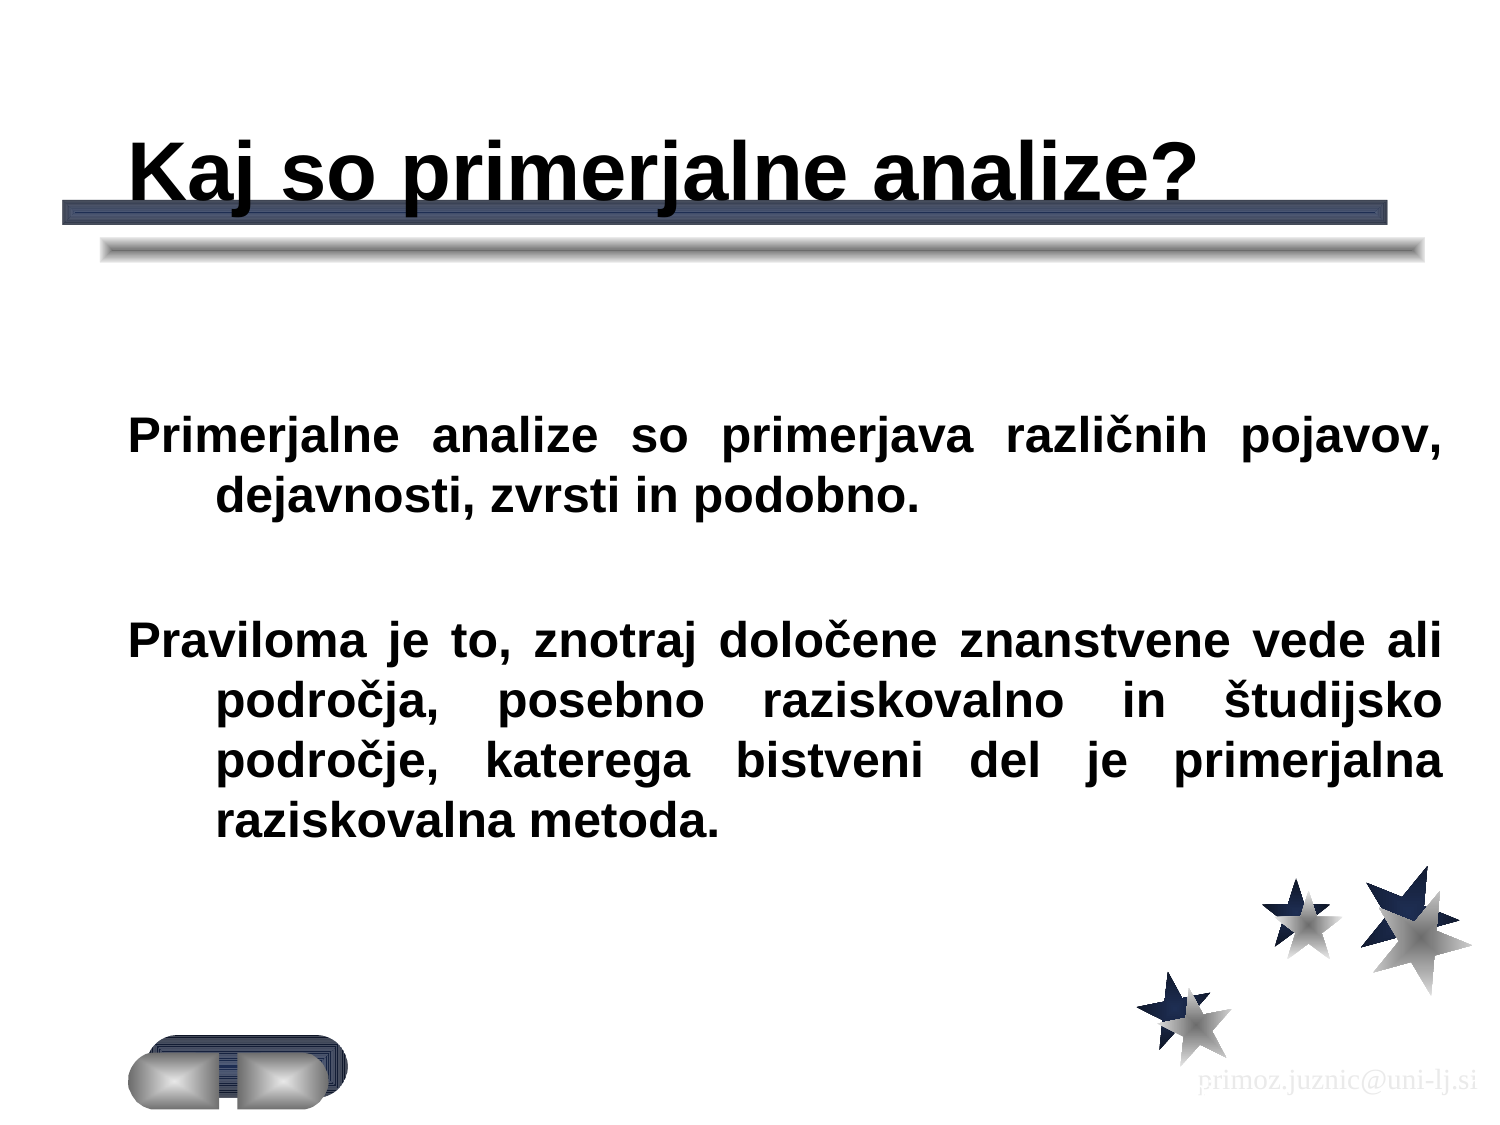

# Kaj so primerjalne analize?
Primerjalne analize so primerjava različnih pojavov, dejavnosti, zvrsti in podobno.
Praviloma je to, znotraj določene znanstvene vede ali področja, posebno raziskovalno in študijsko področje, katerega bistveni del je primerjalna raziskovalna metoda.
Primoz Juznic, BINK, FF, Univerza v Ljubljani